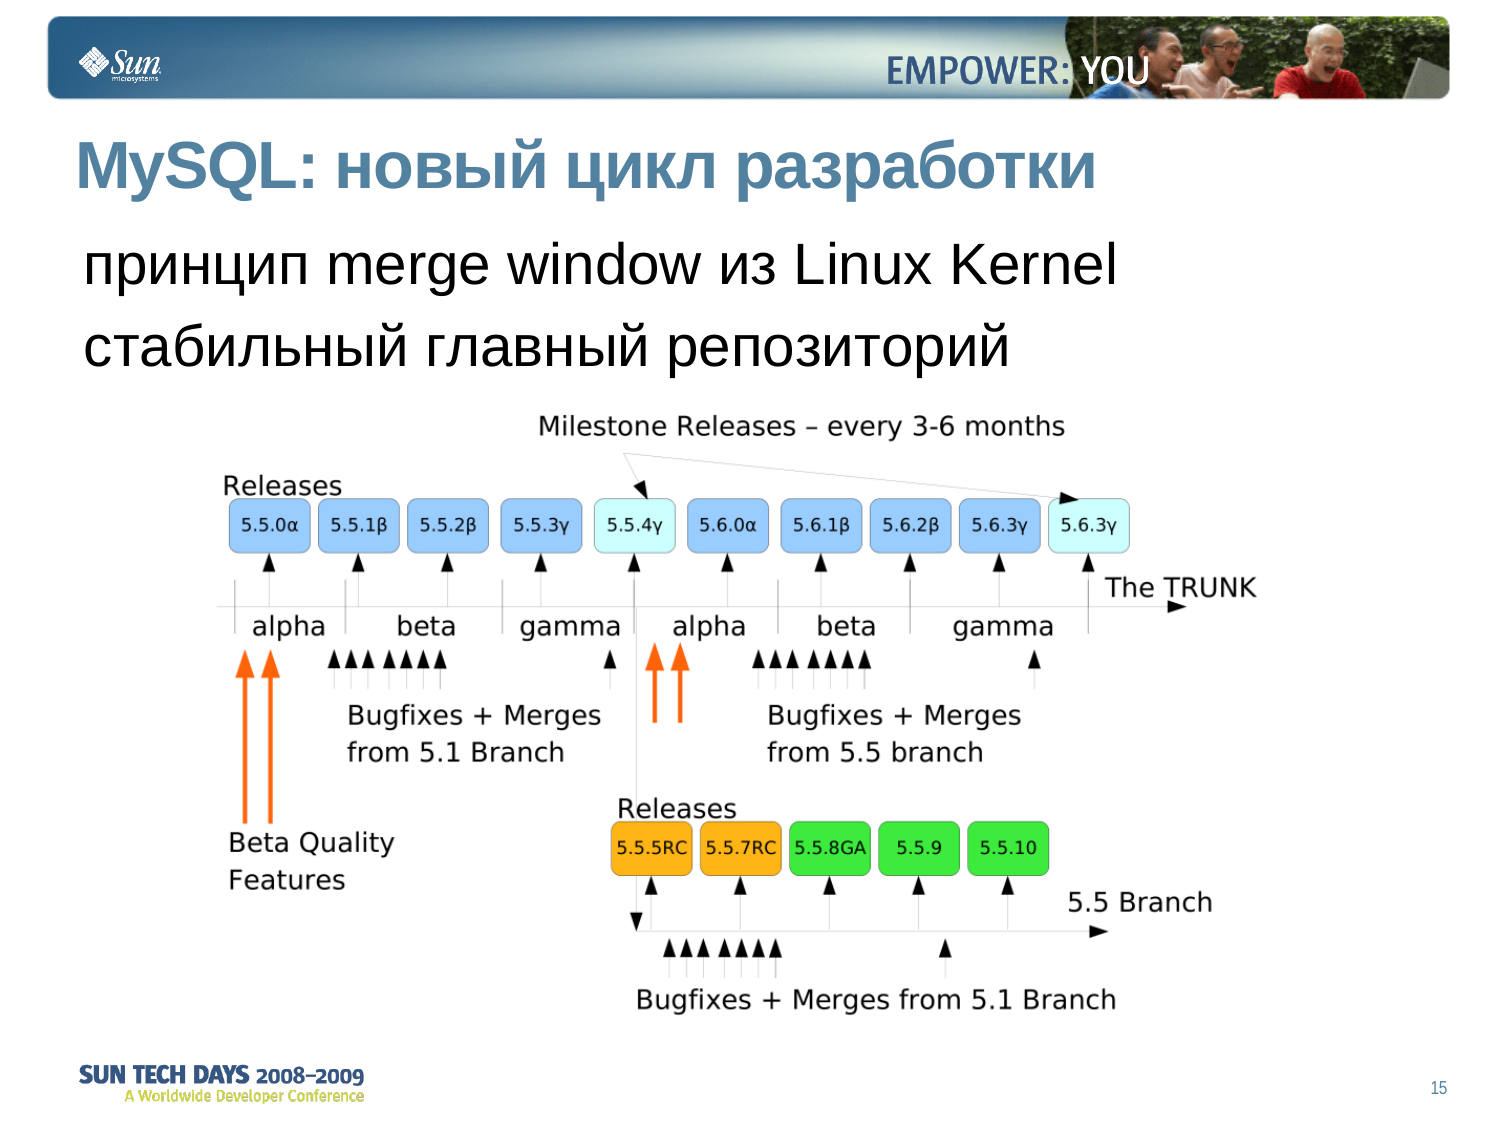

# MySQL: новый цикл разработки
принцип merge window из Linux Kernel
стабильный главный репозиторий